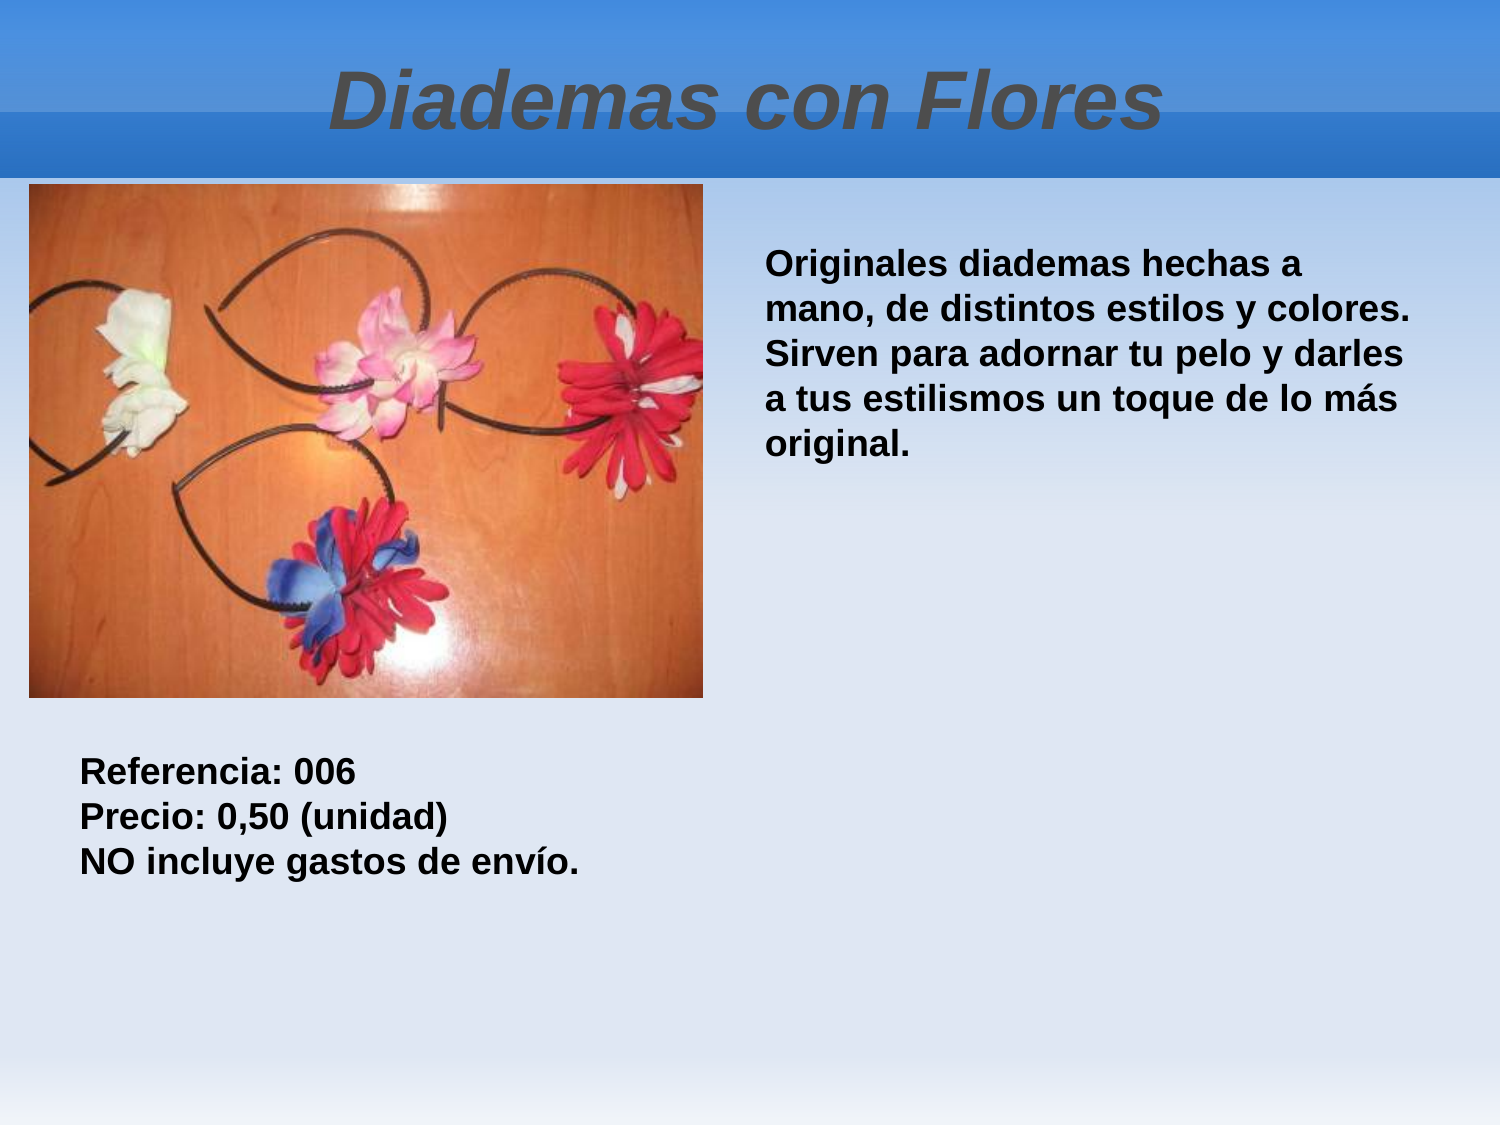

# Diademas con Flores
Originales diademas hechas a mano, de distintos estilos y colores.
Sirven para adornar tu pelo y darles a tus estilismos un toque de lo más original.
Referencia: 006
Precio: 0,50 (unidad)
NO incluye gastos de envío.